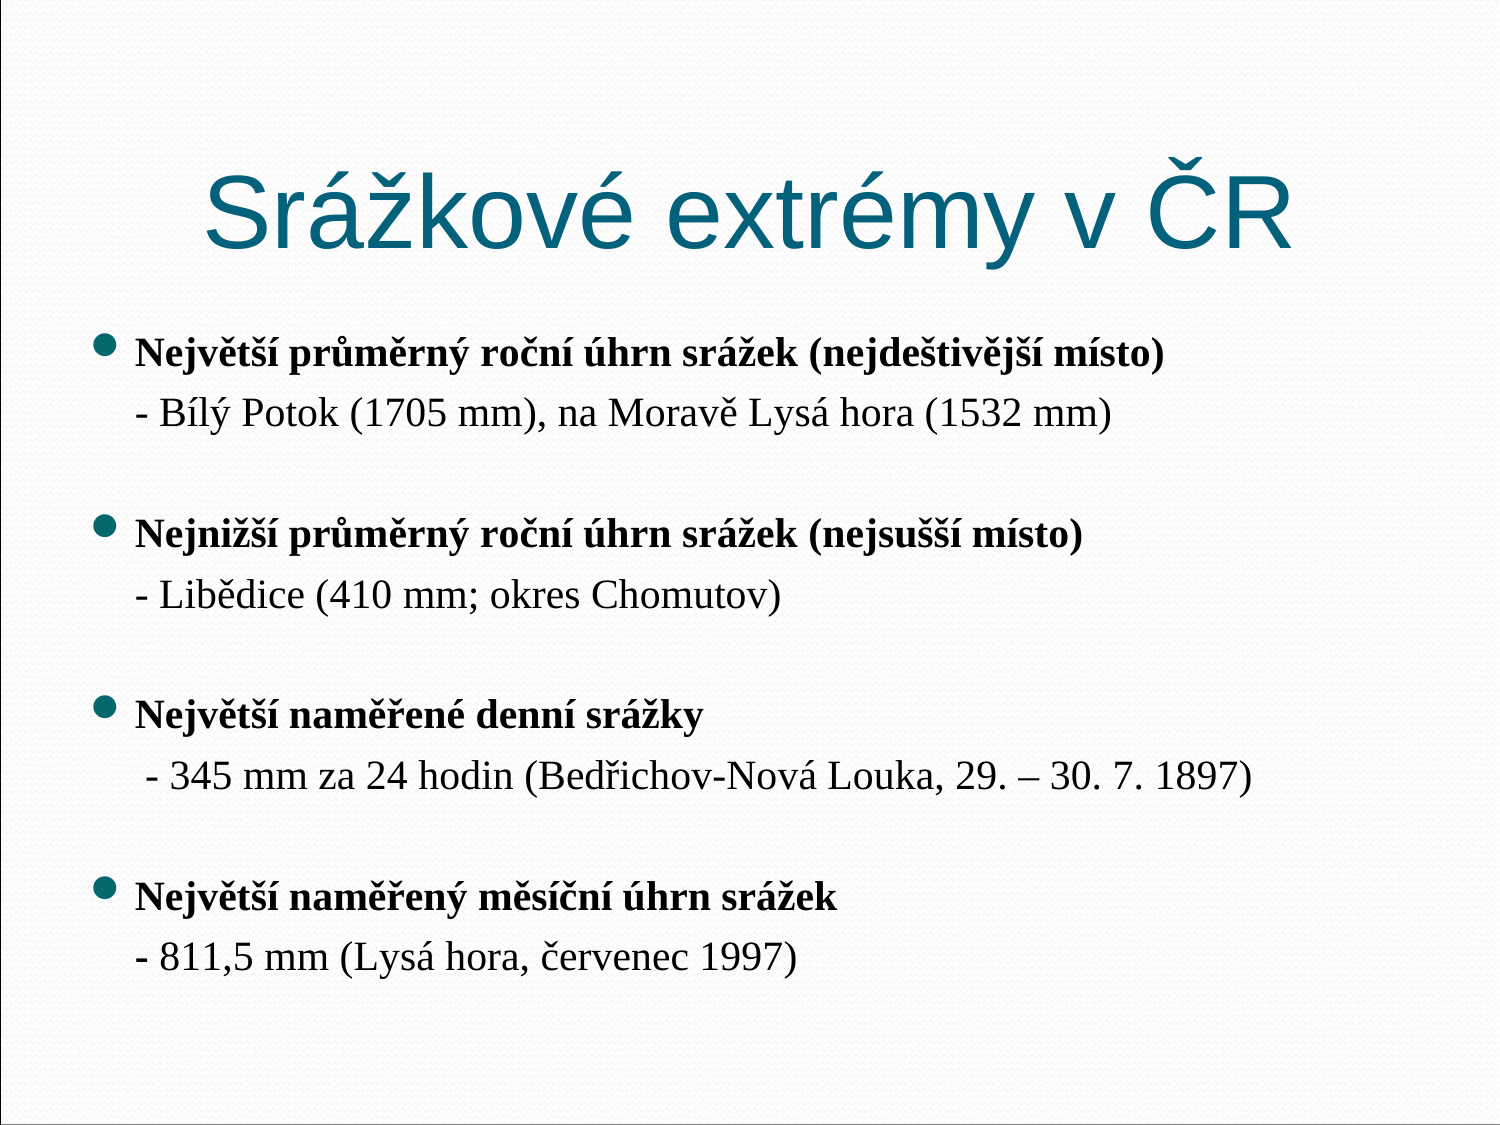

# Srážkové extrémy v ČR
Největší průměrný roční úhrn srážek (nejdeštivější místo)
	- Bílý Potok (1705 mm), na Moravě Lysá hora (1532 mm)
Nejnižší průměrný roční úhrn srážek (nejsušší místo)
	- Libědice (410 mm; okres Chomutov)
Největší naměřené denní srážky
	 - 345 mm za 24 hodin (Bedřichov-Nová Louka, 29. – 30. 7. 1897)
Největší naměřený měsíční úhrn srážek
	- 811,5 mm (Lysá hora, červenec 1997)